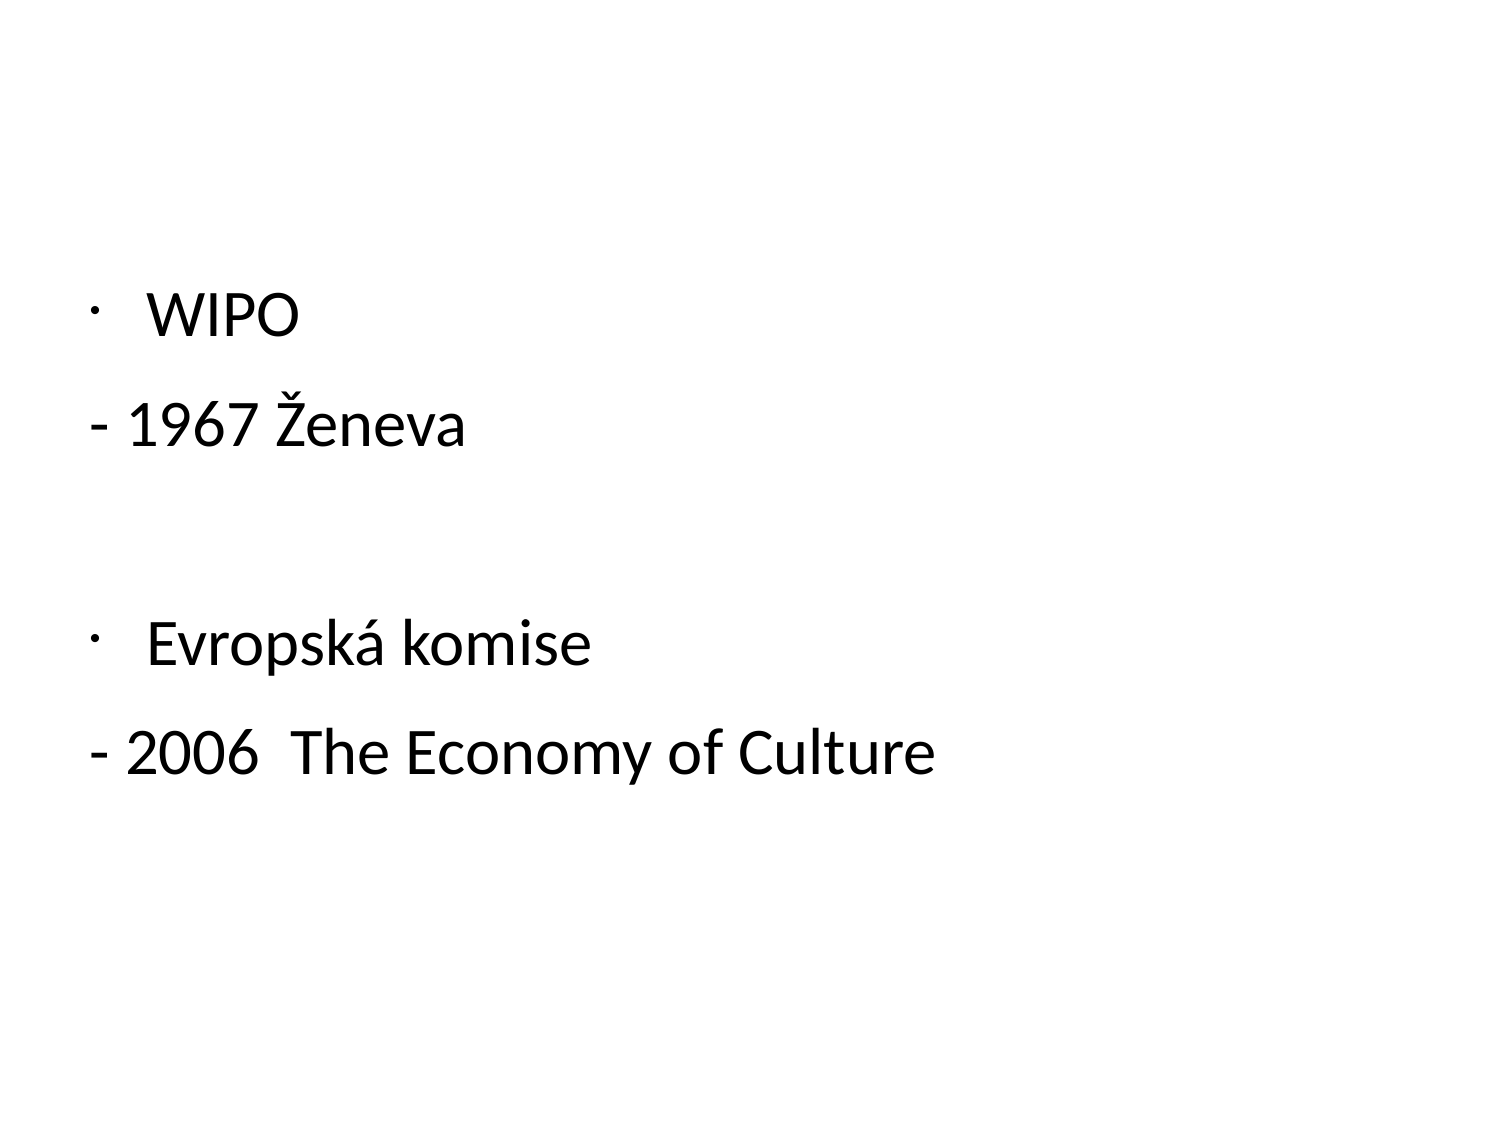

#
WIPO
- 1967 Ženeva
Evropská komise
- 2006 The Economy of Culture